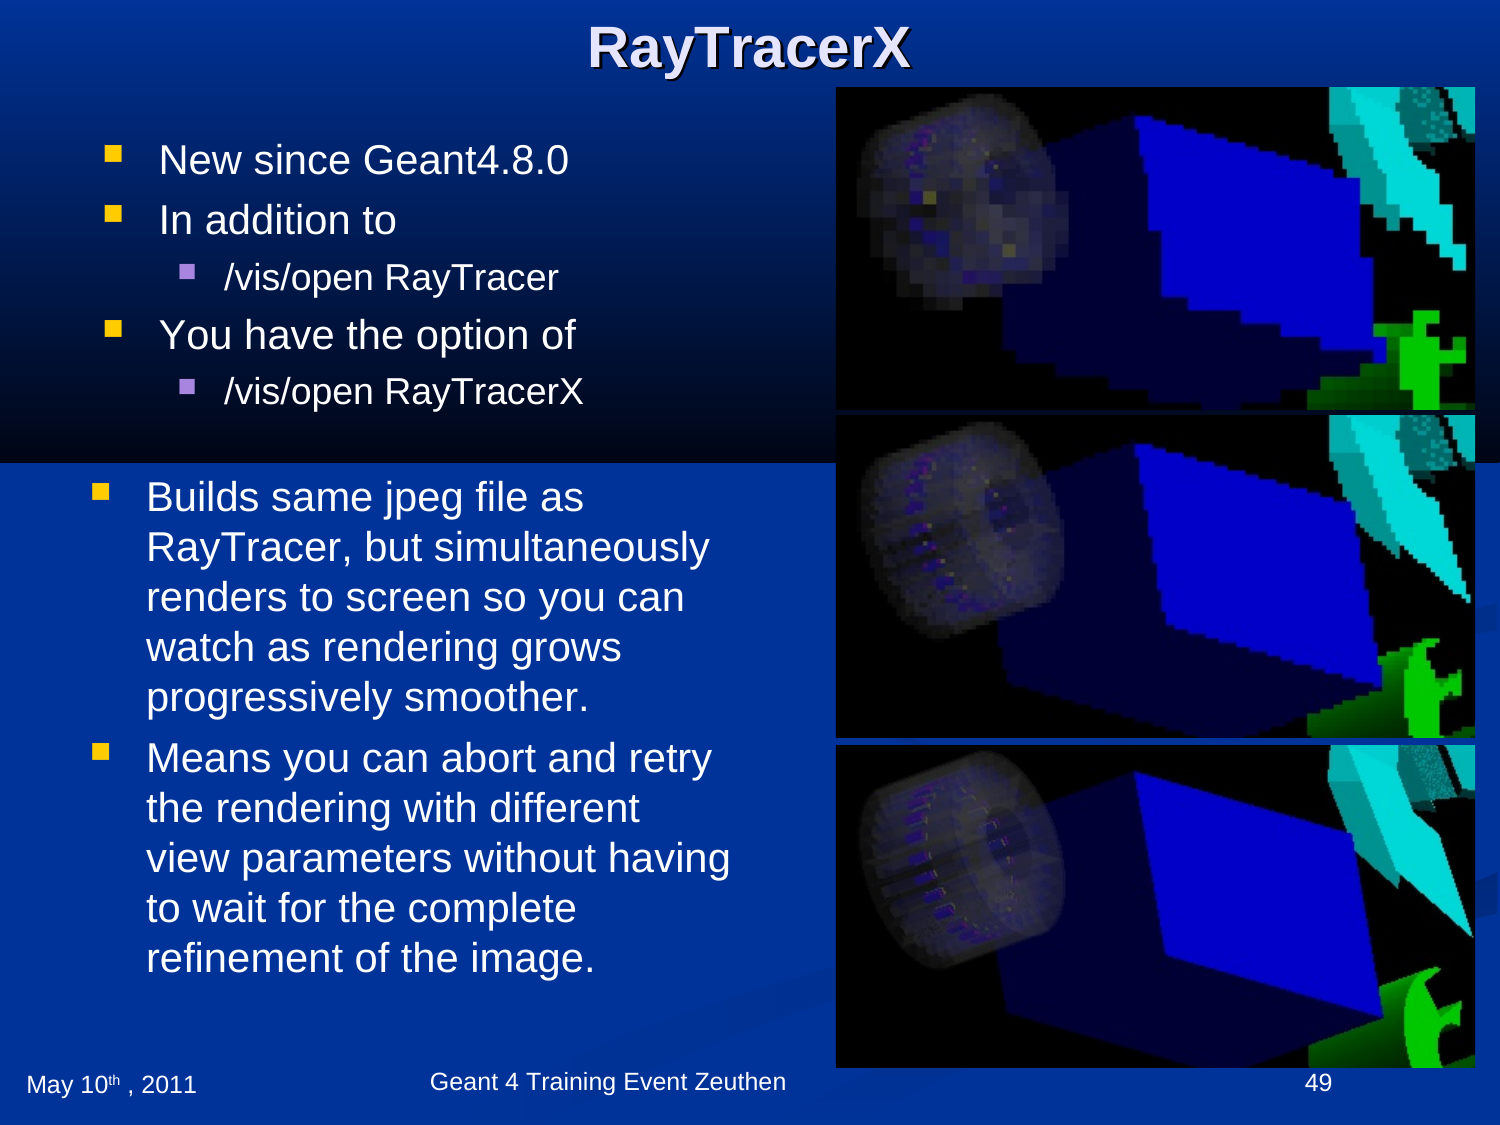

# RayTracerX
New since Geant4.8.0
In addition to
/vis/open RayTracer
You have the option of
/vis/open RayTracerX
Builds same jpeg file as RayTracer, but simultaneously renders to screen so you can watch as rendering grows progressively smoother.
Means you can abort and retry the rendering with different view parameters without having to wait for the complete refinement of the image.
Introduction to Geant4 Visualization J. Perl
10 January 2011
49